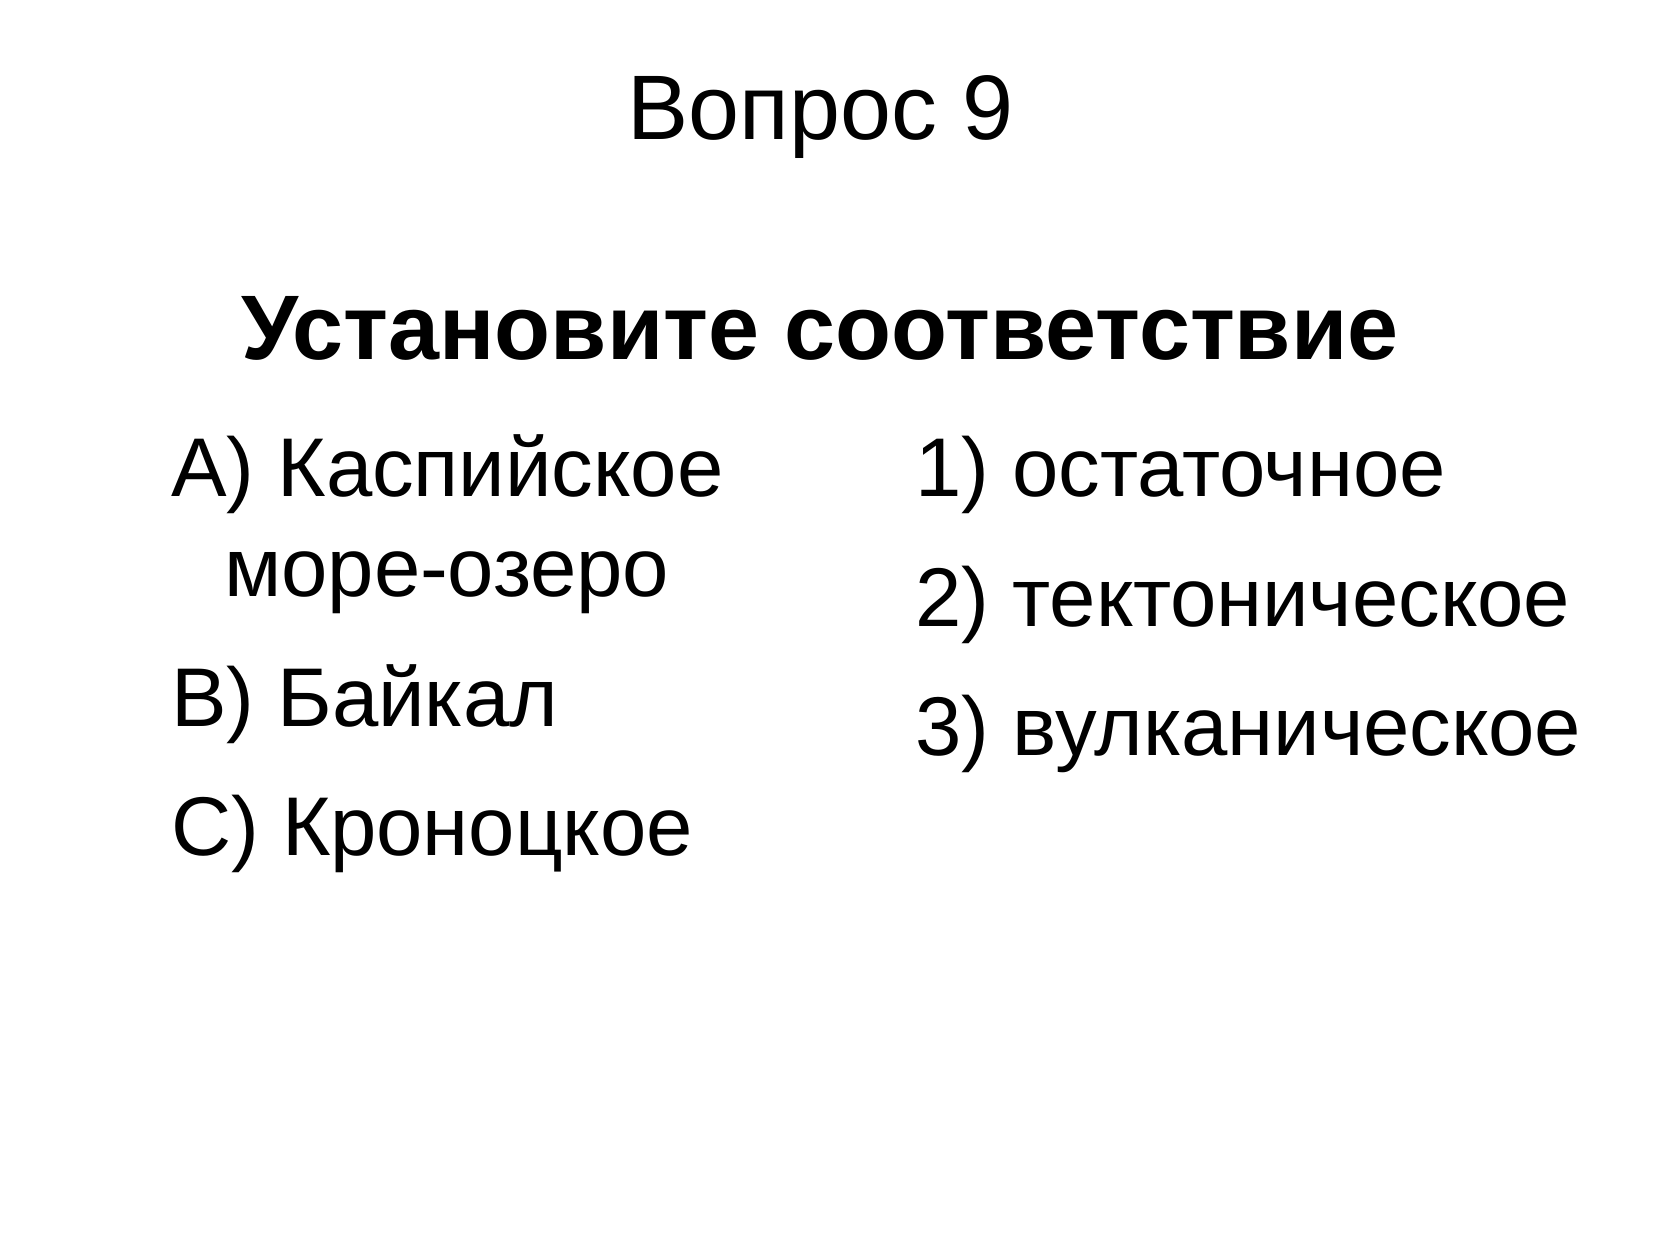

# Вопрос 9 Установите соответствие
А) Каспийское море-озеро
В) Байкал
С) Кроноцкое
1) остаточное
2) тектоническое
3) вулканическое